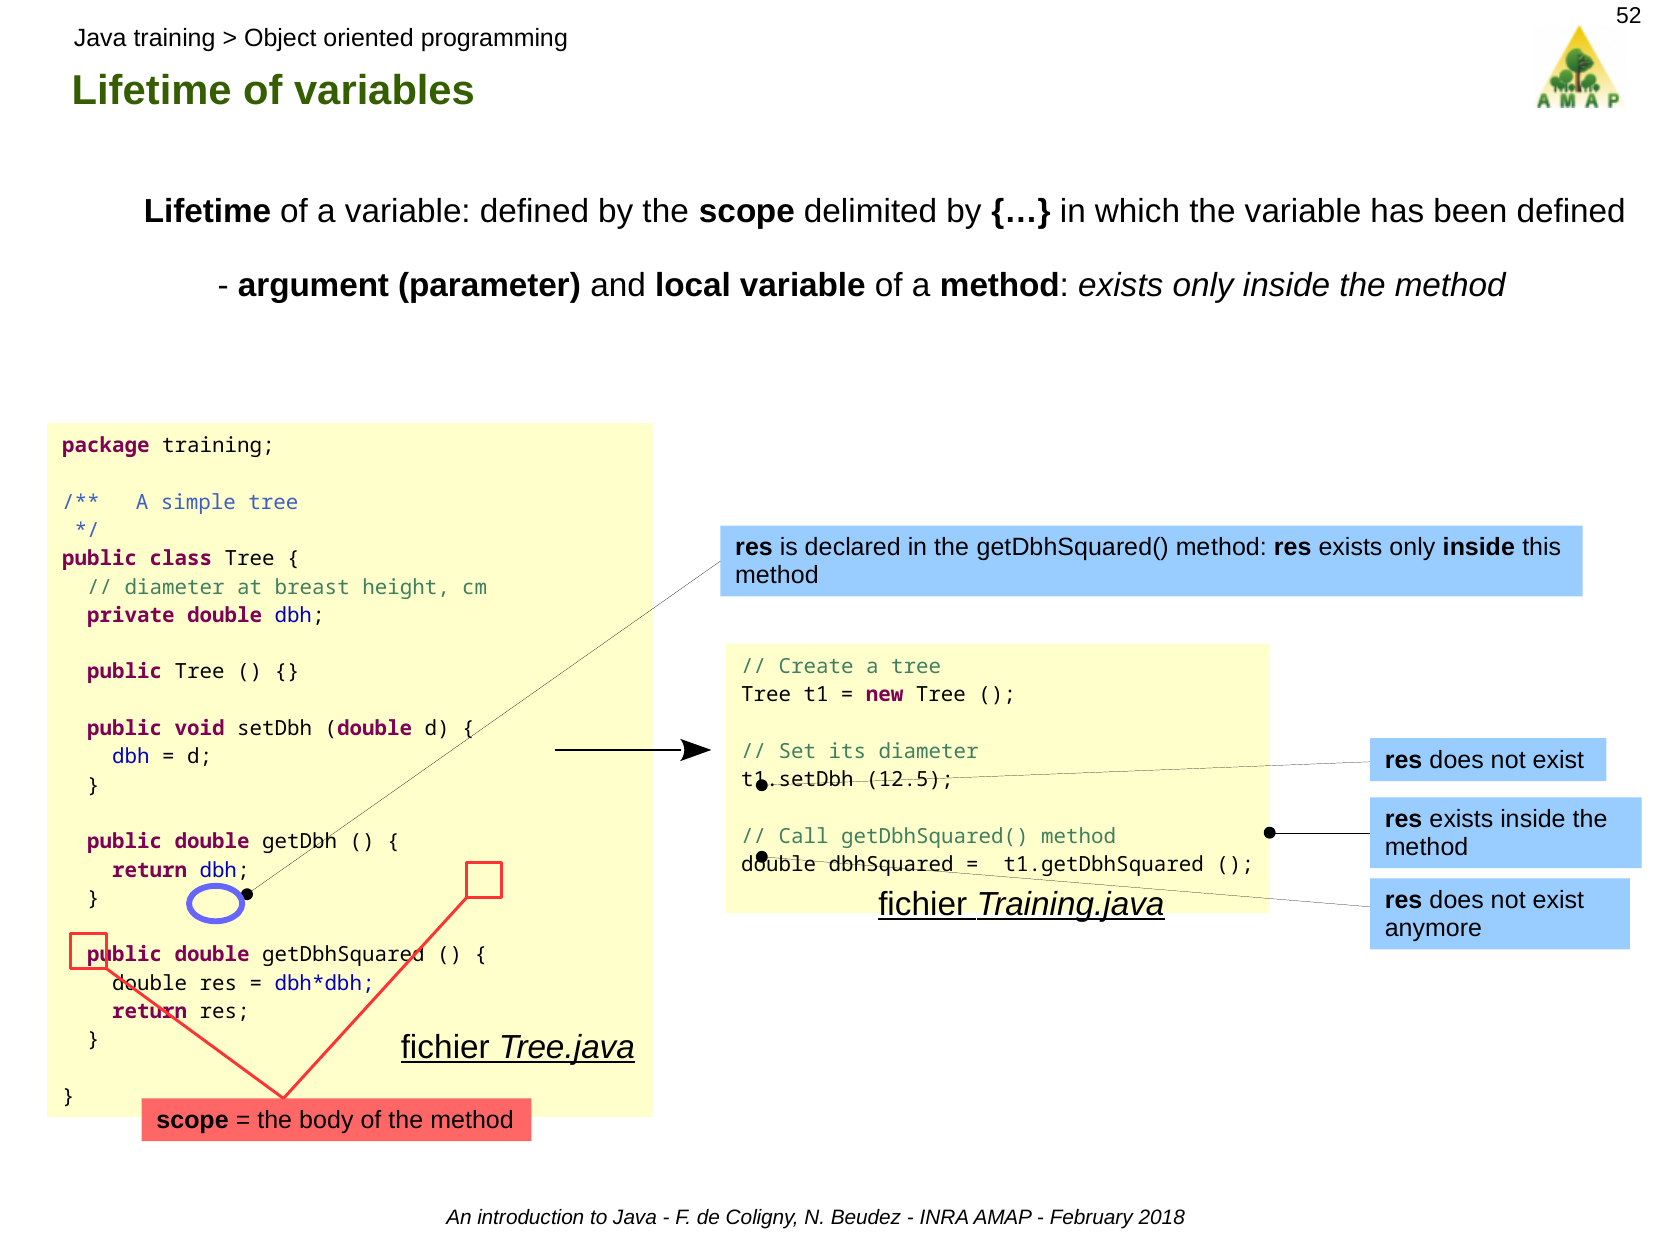

52
Java training > Object oriented programming
Lifetime of variables
Lifetime of a variable: defined by the scope delimited by {…} in which the variable has been defined
	- argument (parameter) and local variable of a method: exists only inside the method
package training;
/**	A simple tree
 */
public class Tree {
 // diameter at breast height, cm
 private double dbh;
 public Tree () {}
 public void setDbh (double d) {
 dbh = d;
 }
 public double getDbh () {
 return dbh;
 }
 public double getDbhSquared () {
 double res = dbh*dbh;
 return res;
 }
}
res is declared in the getDbhSquared() method: res exists only inside this method
// Create a tree
Tree t1 = new Tree ();
// Set its diameter
t1.setDbh (12.5);
// Call getDbhSquared() method
double dbhSquared = t1.getDbhSquared ();
res does not exist
res exists inside the method
res does not exist anymore
fichier Training.java
fichier Tree.java
scope = the body of the method